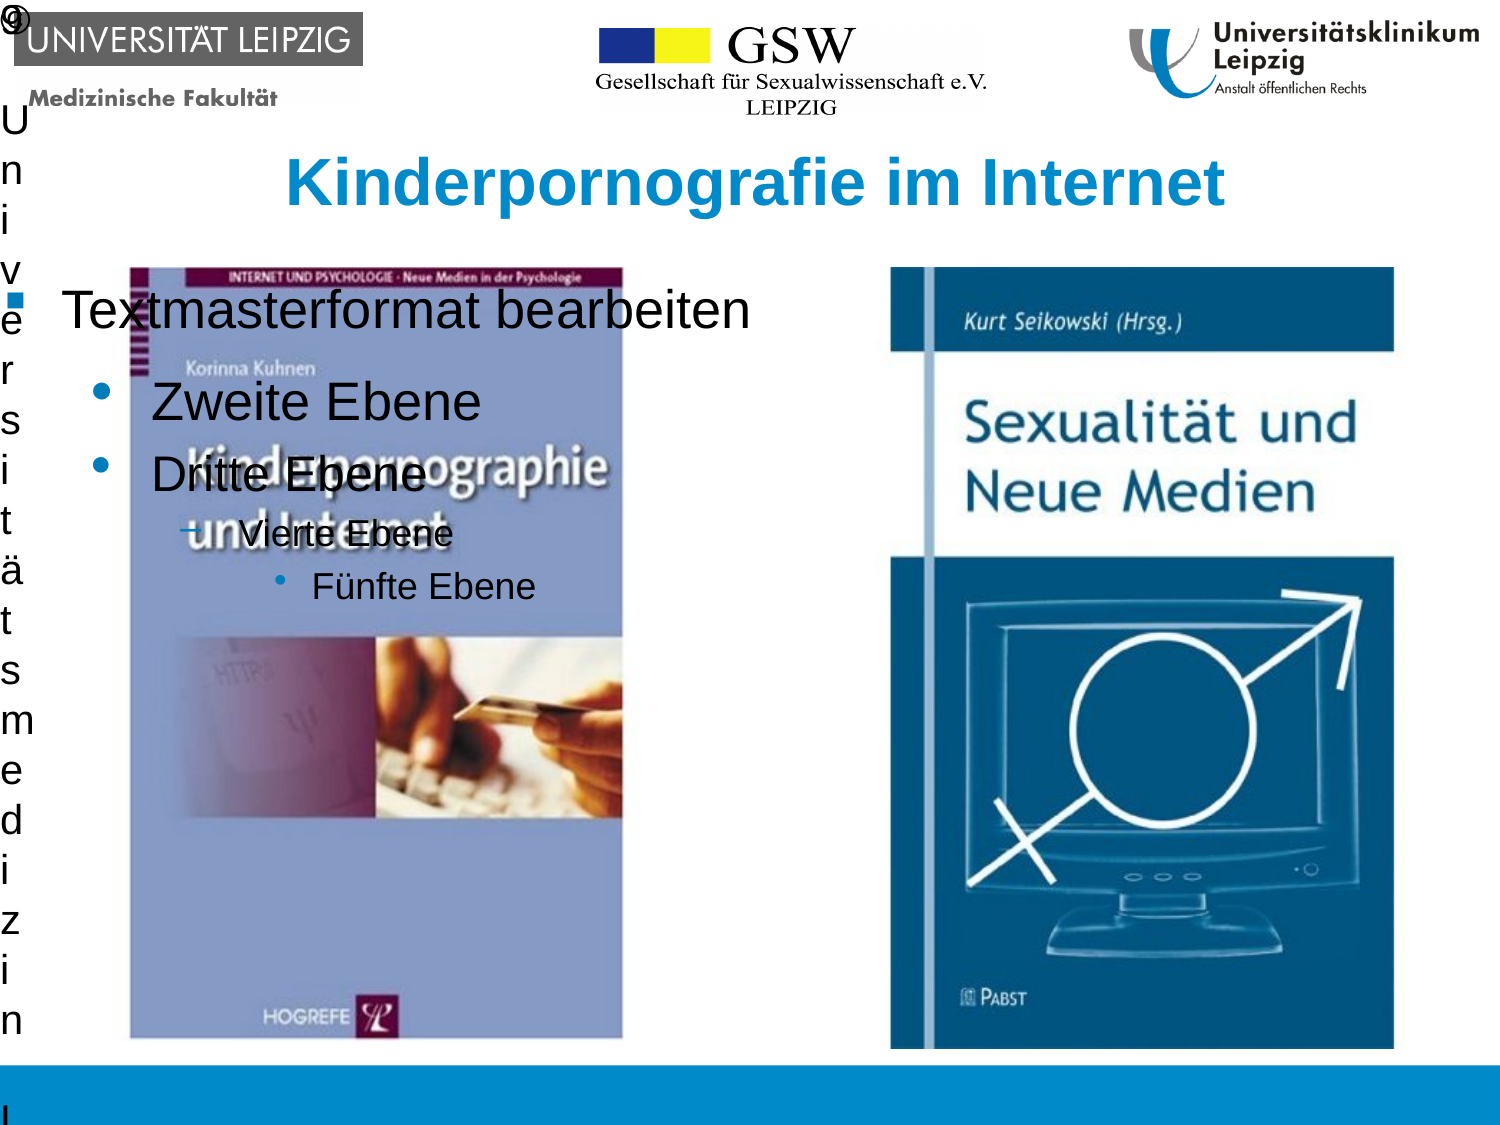

© Universitätsmedizin Leipzig
# Kinderpornografie im Internet
Textmasterformat bearbeiten
Zweite Ebene
Dritte Ebene
Vierte Ebene
Fünfte Ebene